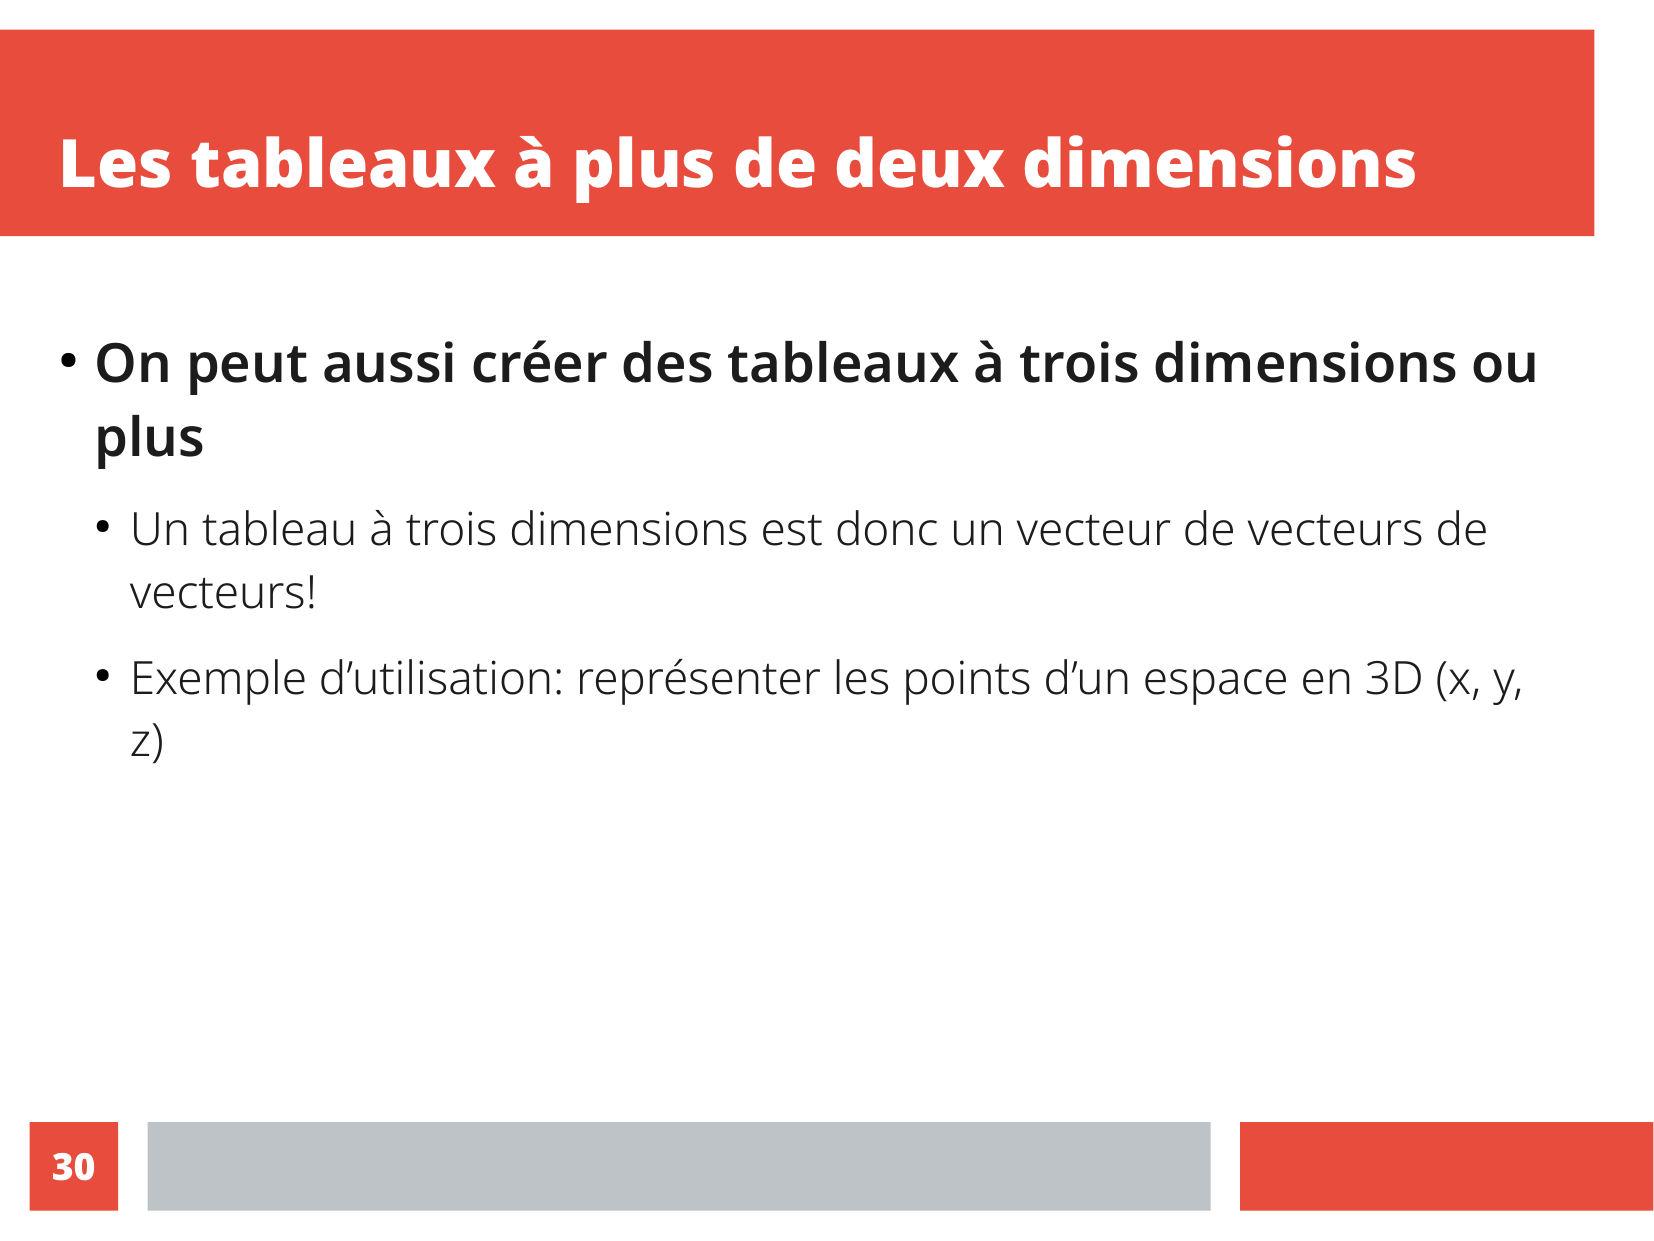

# Les tableaux à plus de deux dimensions
On peut aussi créer des tableaux à trois dimensions ou plus
Un tableau à trois dimensions est donc un vecteur de vecteurs de vecteurs!
Exemple d’utilisation: représenter les points d’un espace en 3D (x, y, z)
30